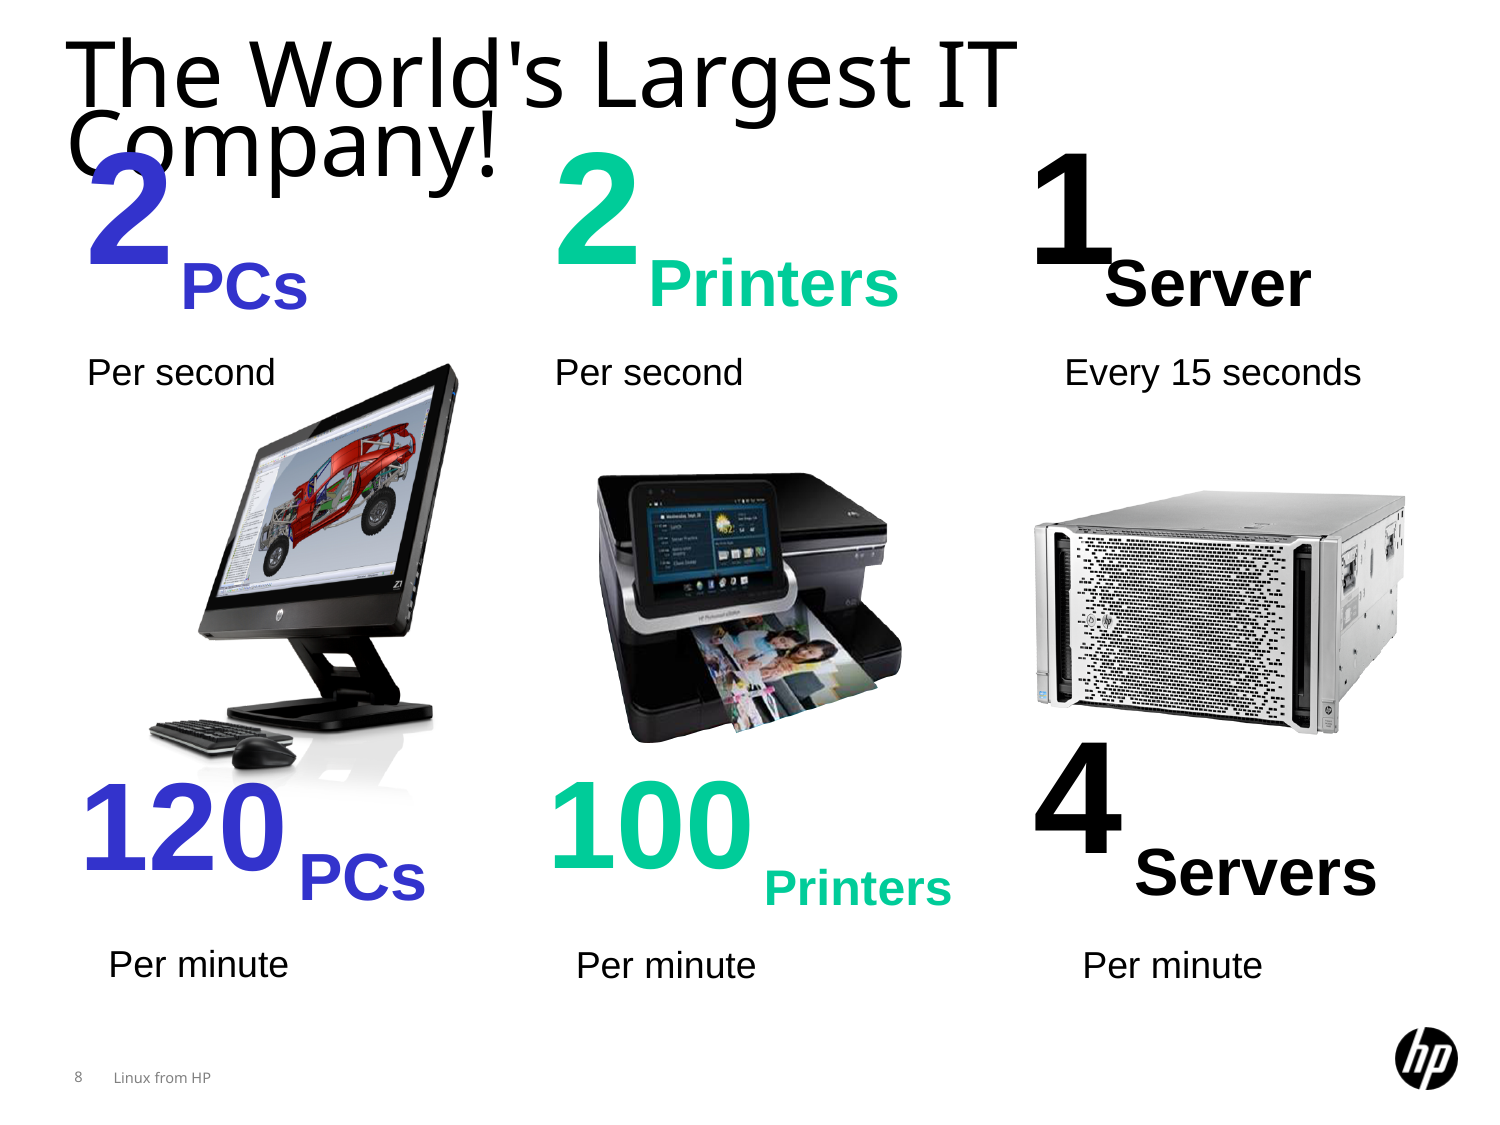

# The World's Largest IT Company!
2
PCs
2
Printers
Per second
1
Server
Per second
Every 15 seconds
4
100
120
Servers
PCs
Printers
Per minute
Per minute
Per minute